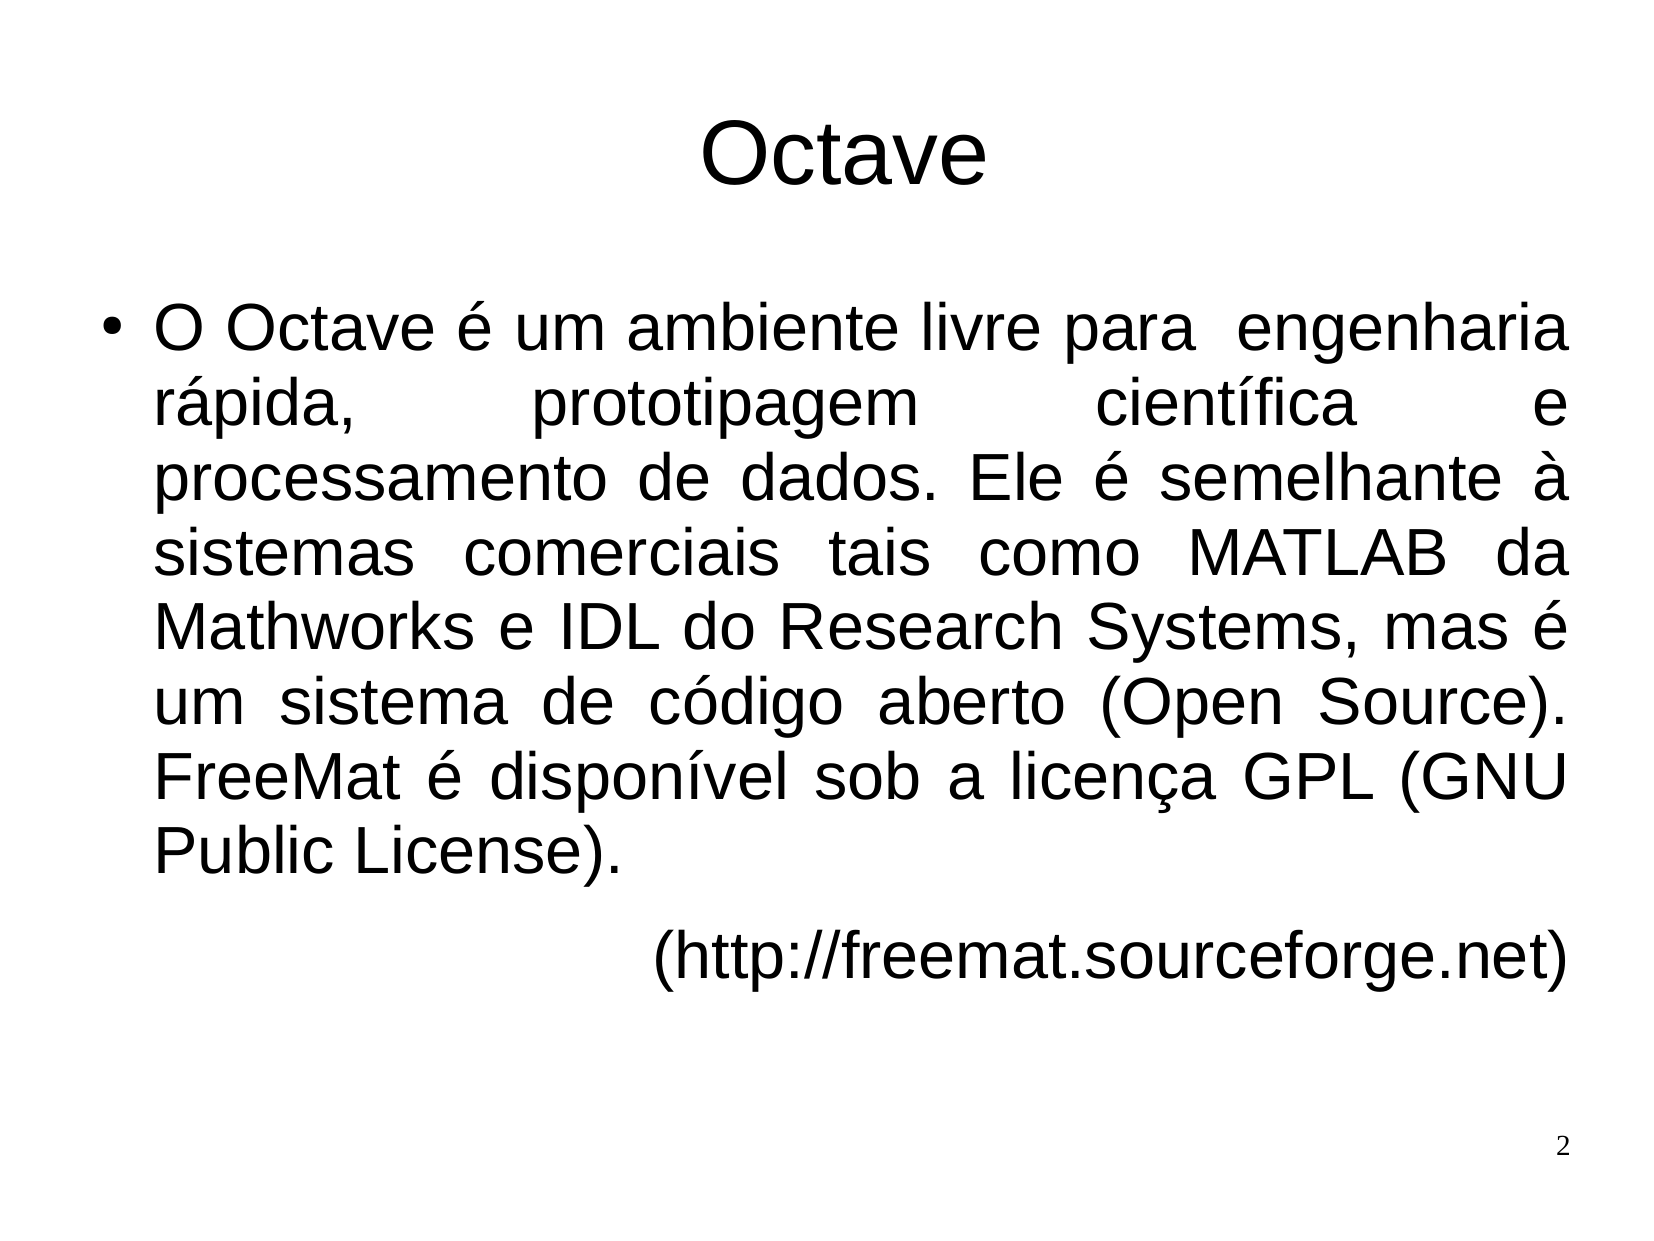

# Octave
O Octave é um ambiente livre para engenharia rápida, prototipagem científica e processamento de dados. Ele é semelhante à sistemas comerciais tais como MATLAB da Mathworks e IDL do Research Systems, mas é um sistema de código aberto (Open Source). FreeMat é disponível sob a licença GPL (GNU Public License).
(http://freemat.sourceforge.net)
2